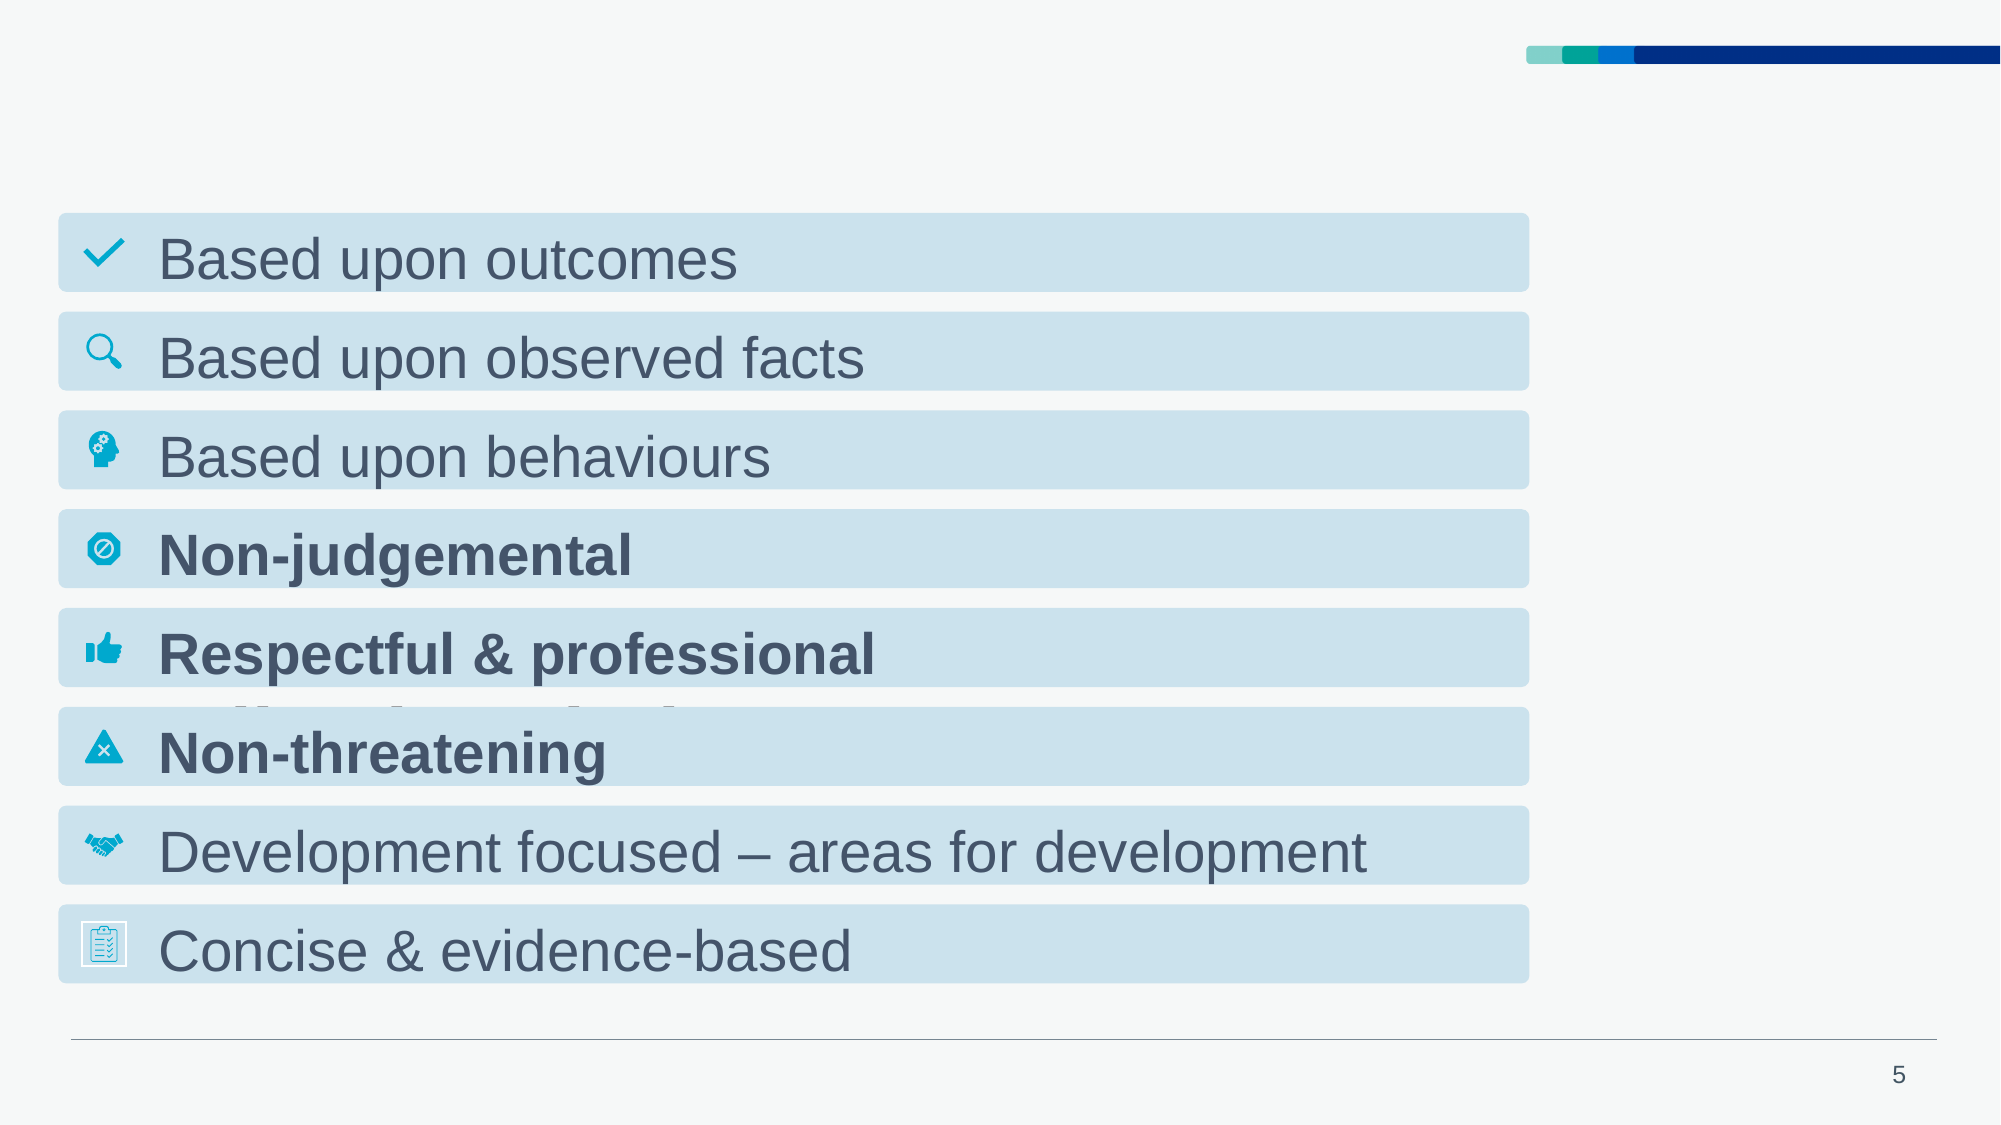

Based upon outcomes
Based upon observed facts
Based upon behaviours
Non-judgemental
Respectful & professional
Non-threatening
Development focused – areas for development
Concise & evidence-based
# Feedback techniques